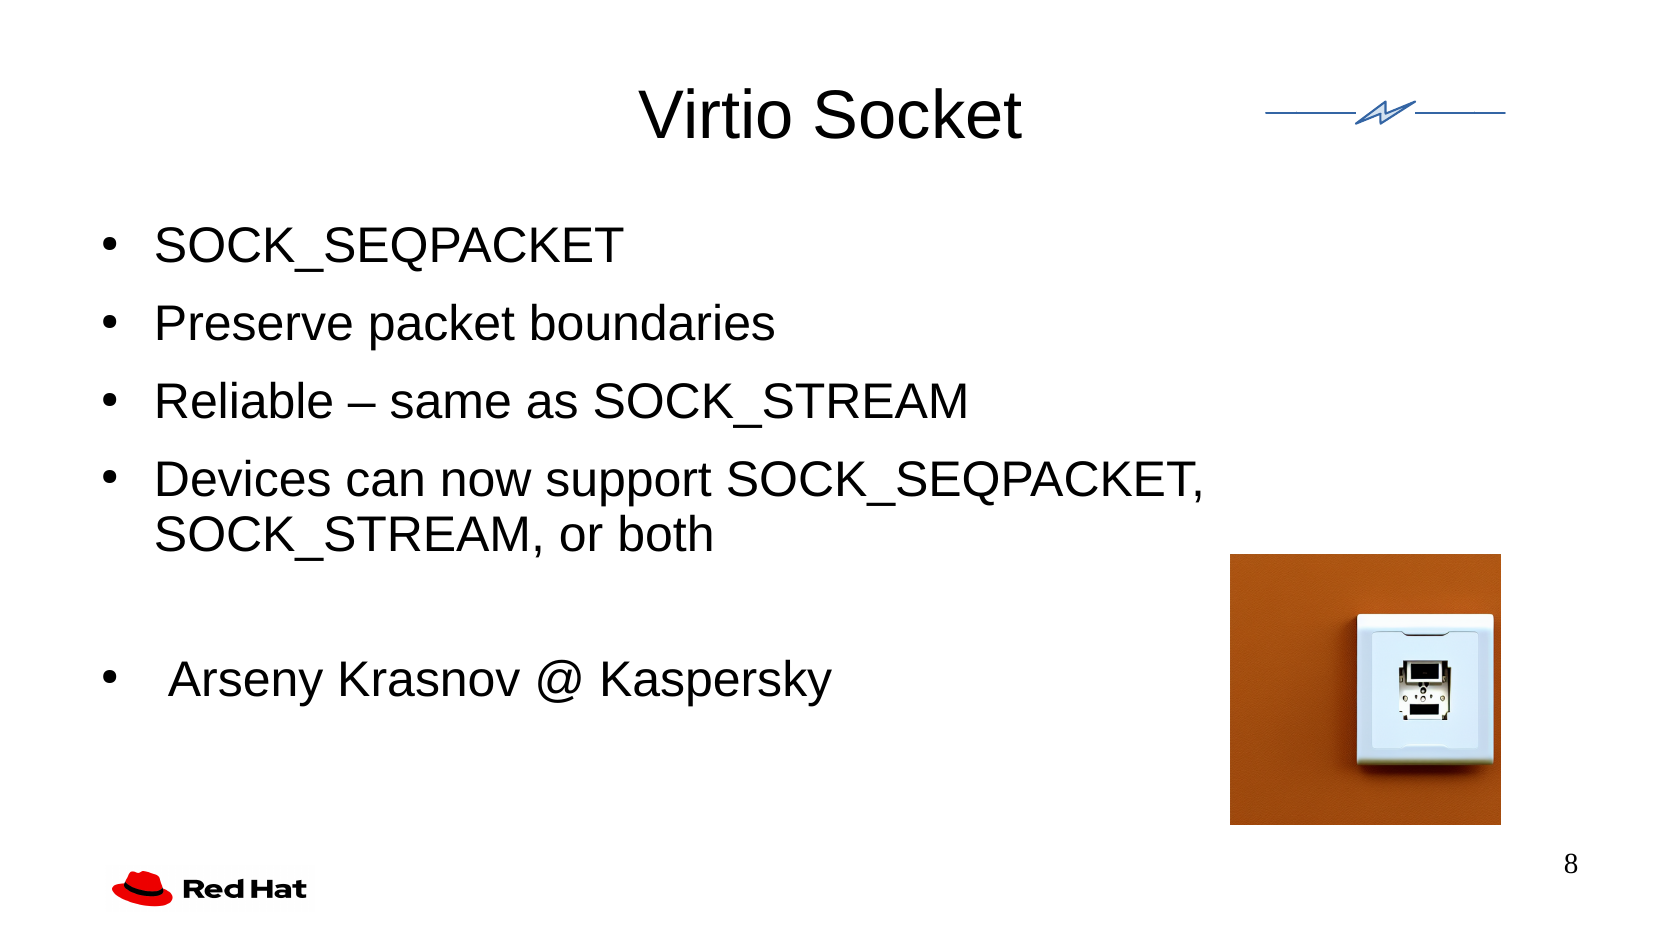

# Virtio Socket
SOCK_SEQPACKET
Preserve packet boundaries
Reliable – same as SOCK_STREAM
Devices can now support SOCK_SEQPACKET, SOCK_STREAM, or both
 Arseny Krasnov @ Kaspersky
8